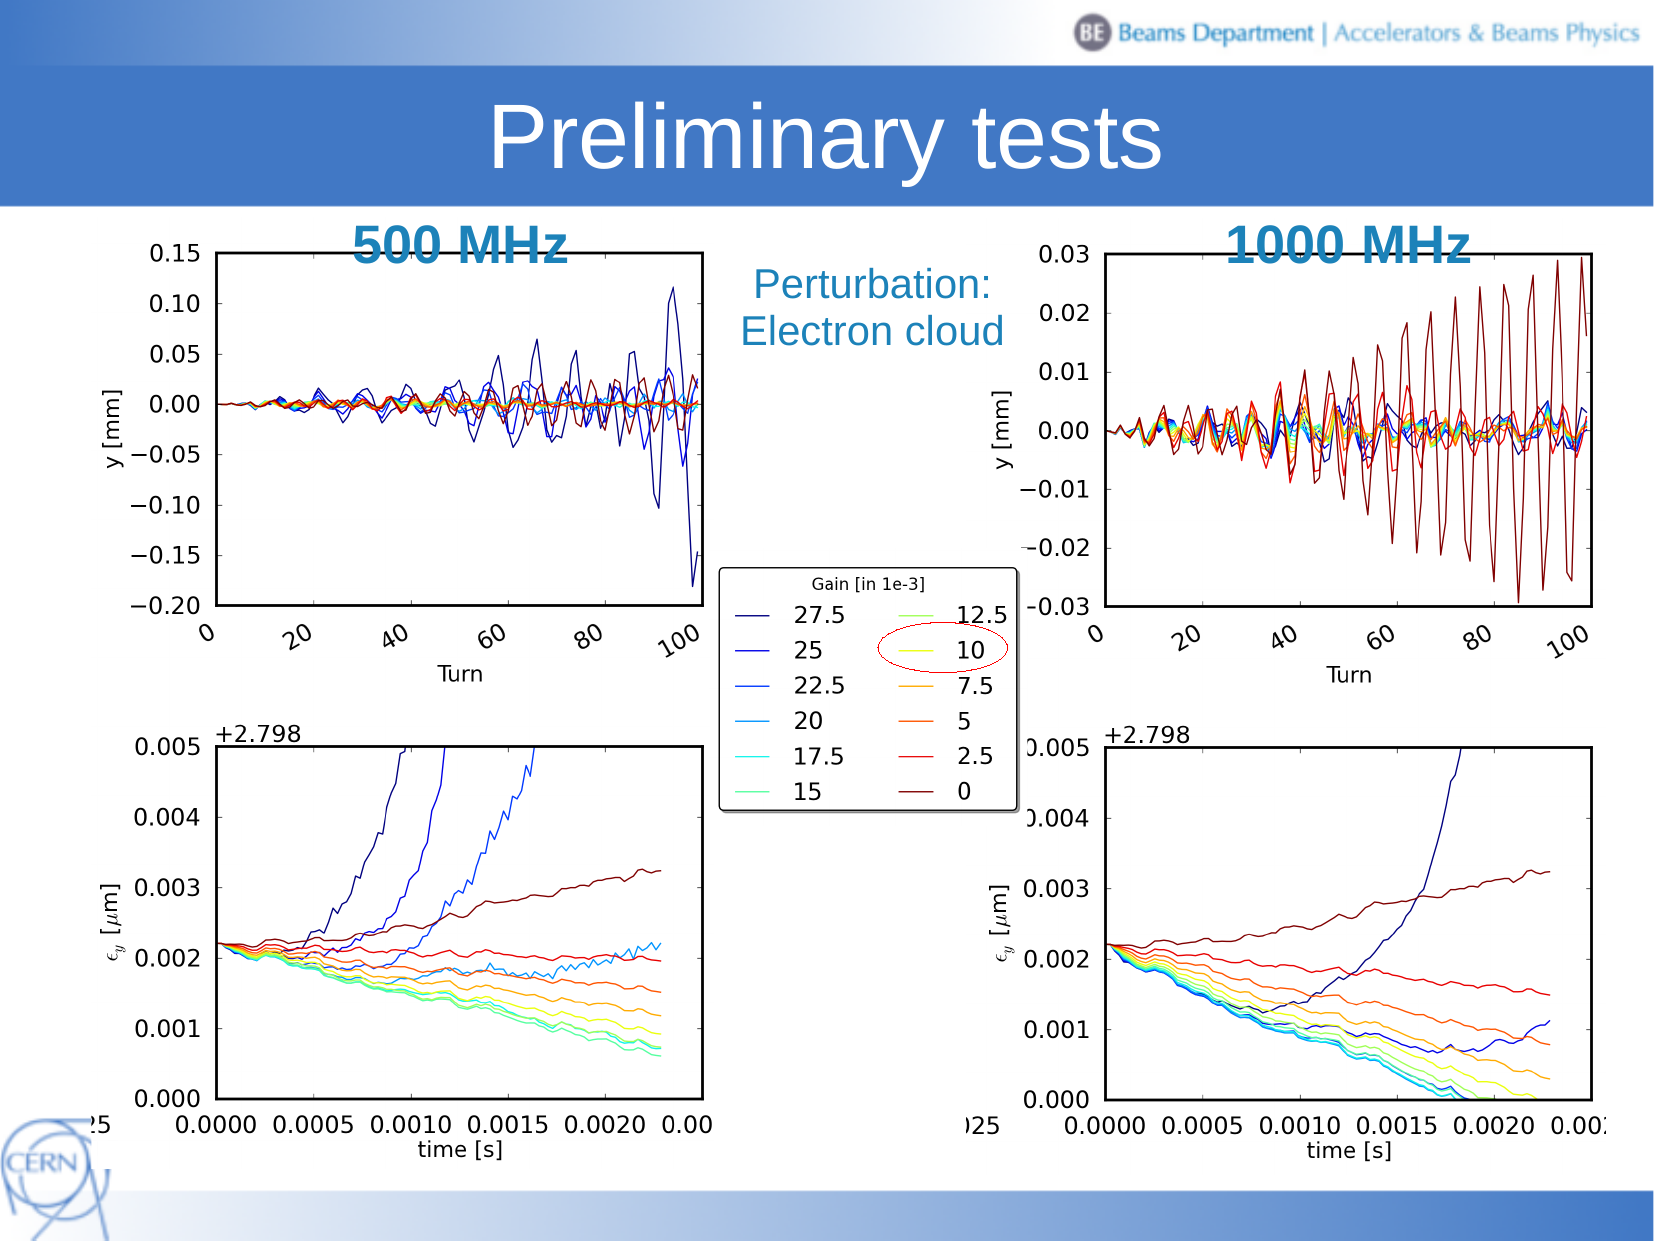

# Preliminary tests
500 MHz
1000 MHz
Perturbation:
Electron cloud